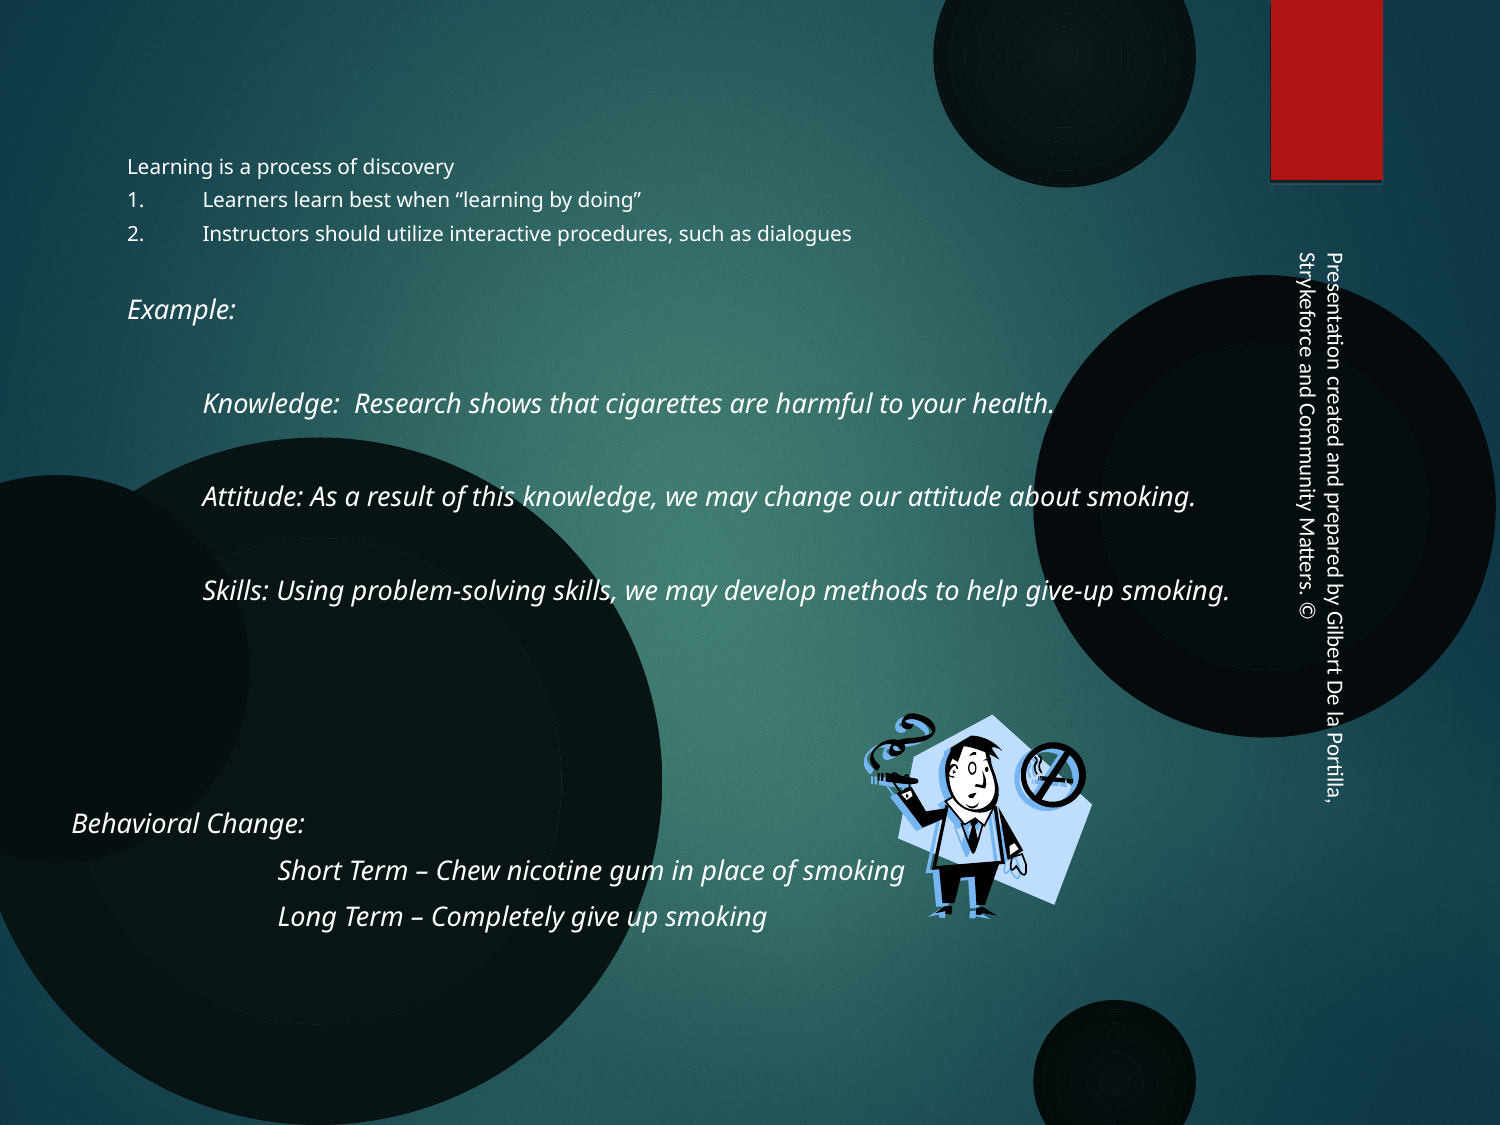

# Learning is a process of discovery
1.	Learners learn best when “learning by doing”
2. 	Instructors should utilize interactive procedures, such as dialogues
Example:
	Knowledge: Research shows that cigarettes are harmful to your health.
	Attitude: As a result of this knowledge, we may change our attitude about smoking.
	Skills: Using problem-solving skills, we may develop methods to help give-up smoking.
Behavioral Change:
		Short Term – Chew nicotine gum in place of smoking
		Long Term – Completely give up smoking
Presentation created and prepared by Gilbert De la Portilla, Strykeforce and Community Matters. ©